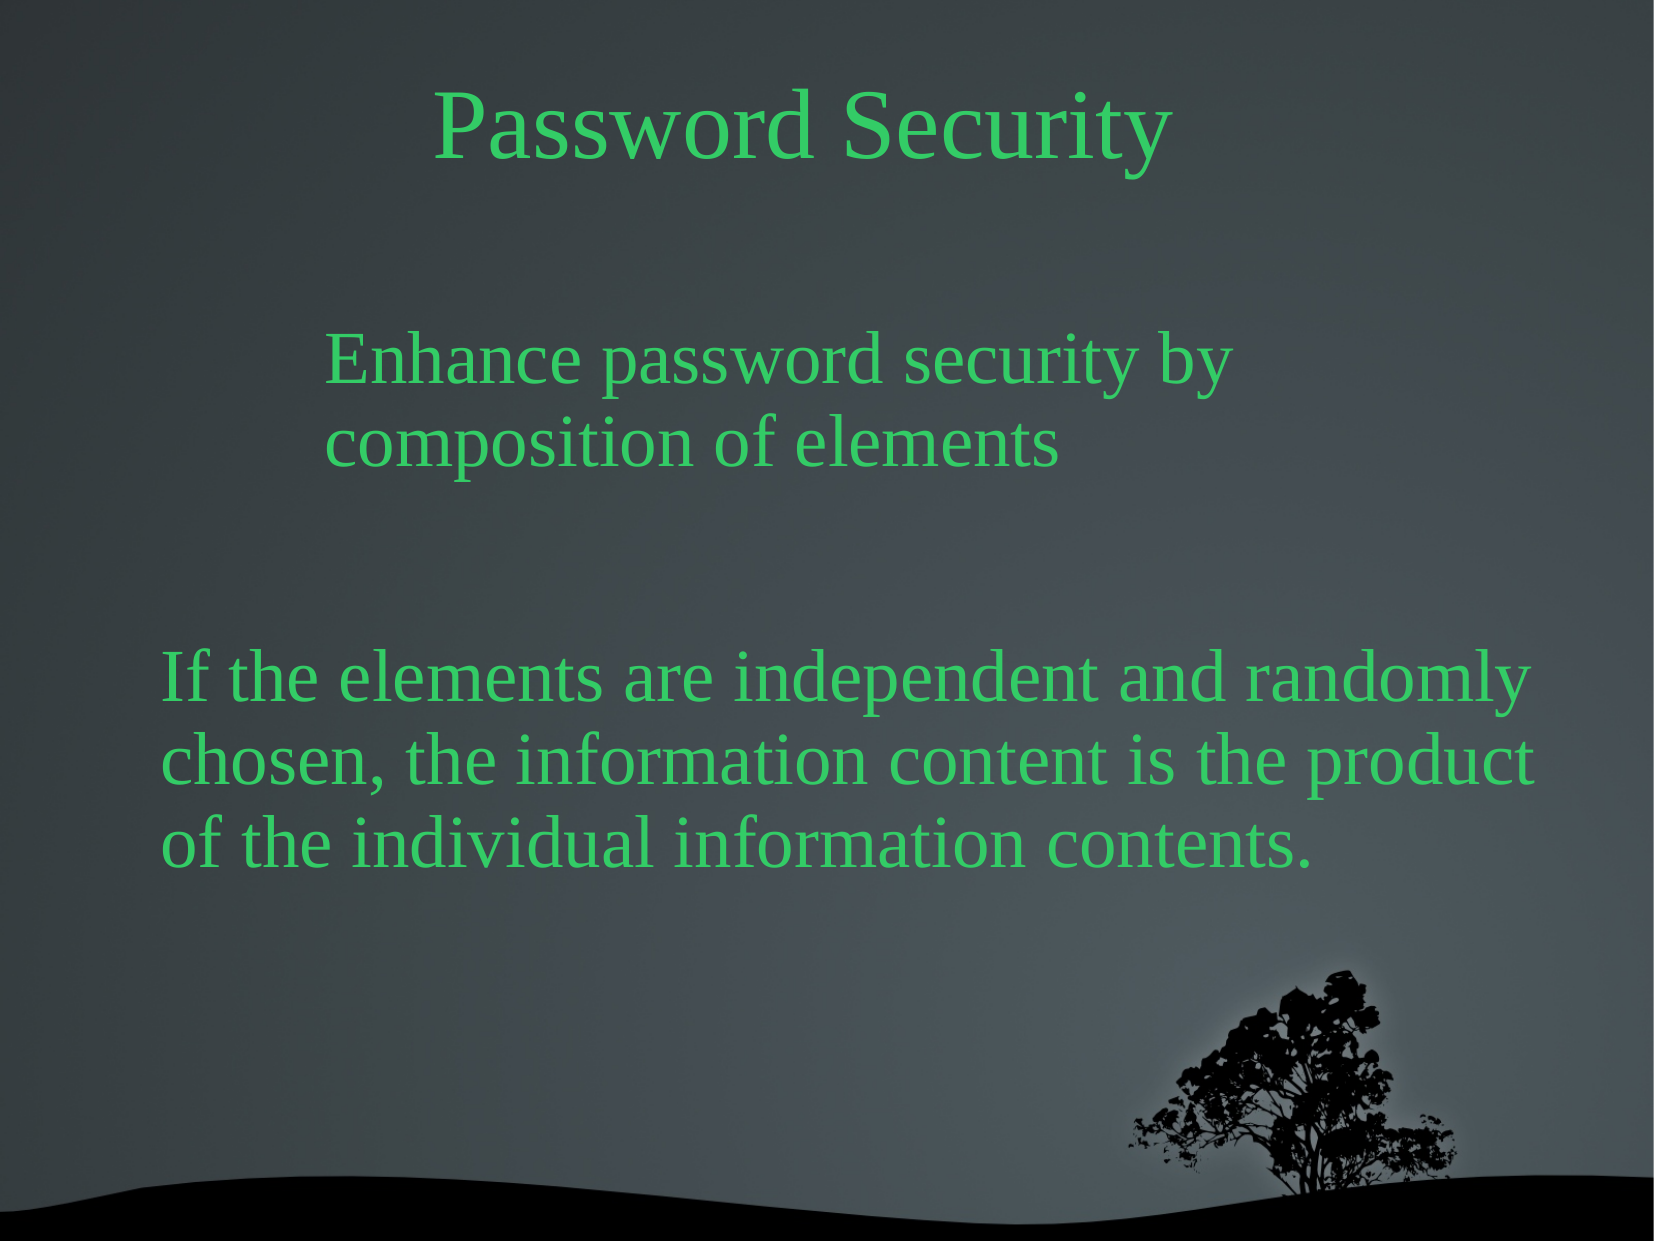

Password Security
Enhance password security by
composition of elements
If the elements are independent and randomly
chosen, the information content is the product
of the individual information contents.